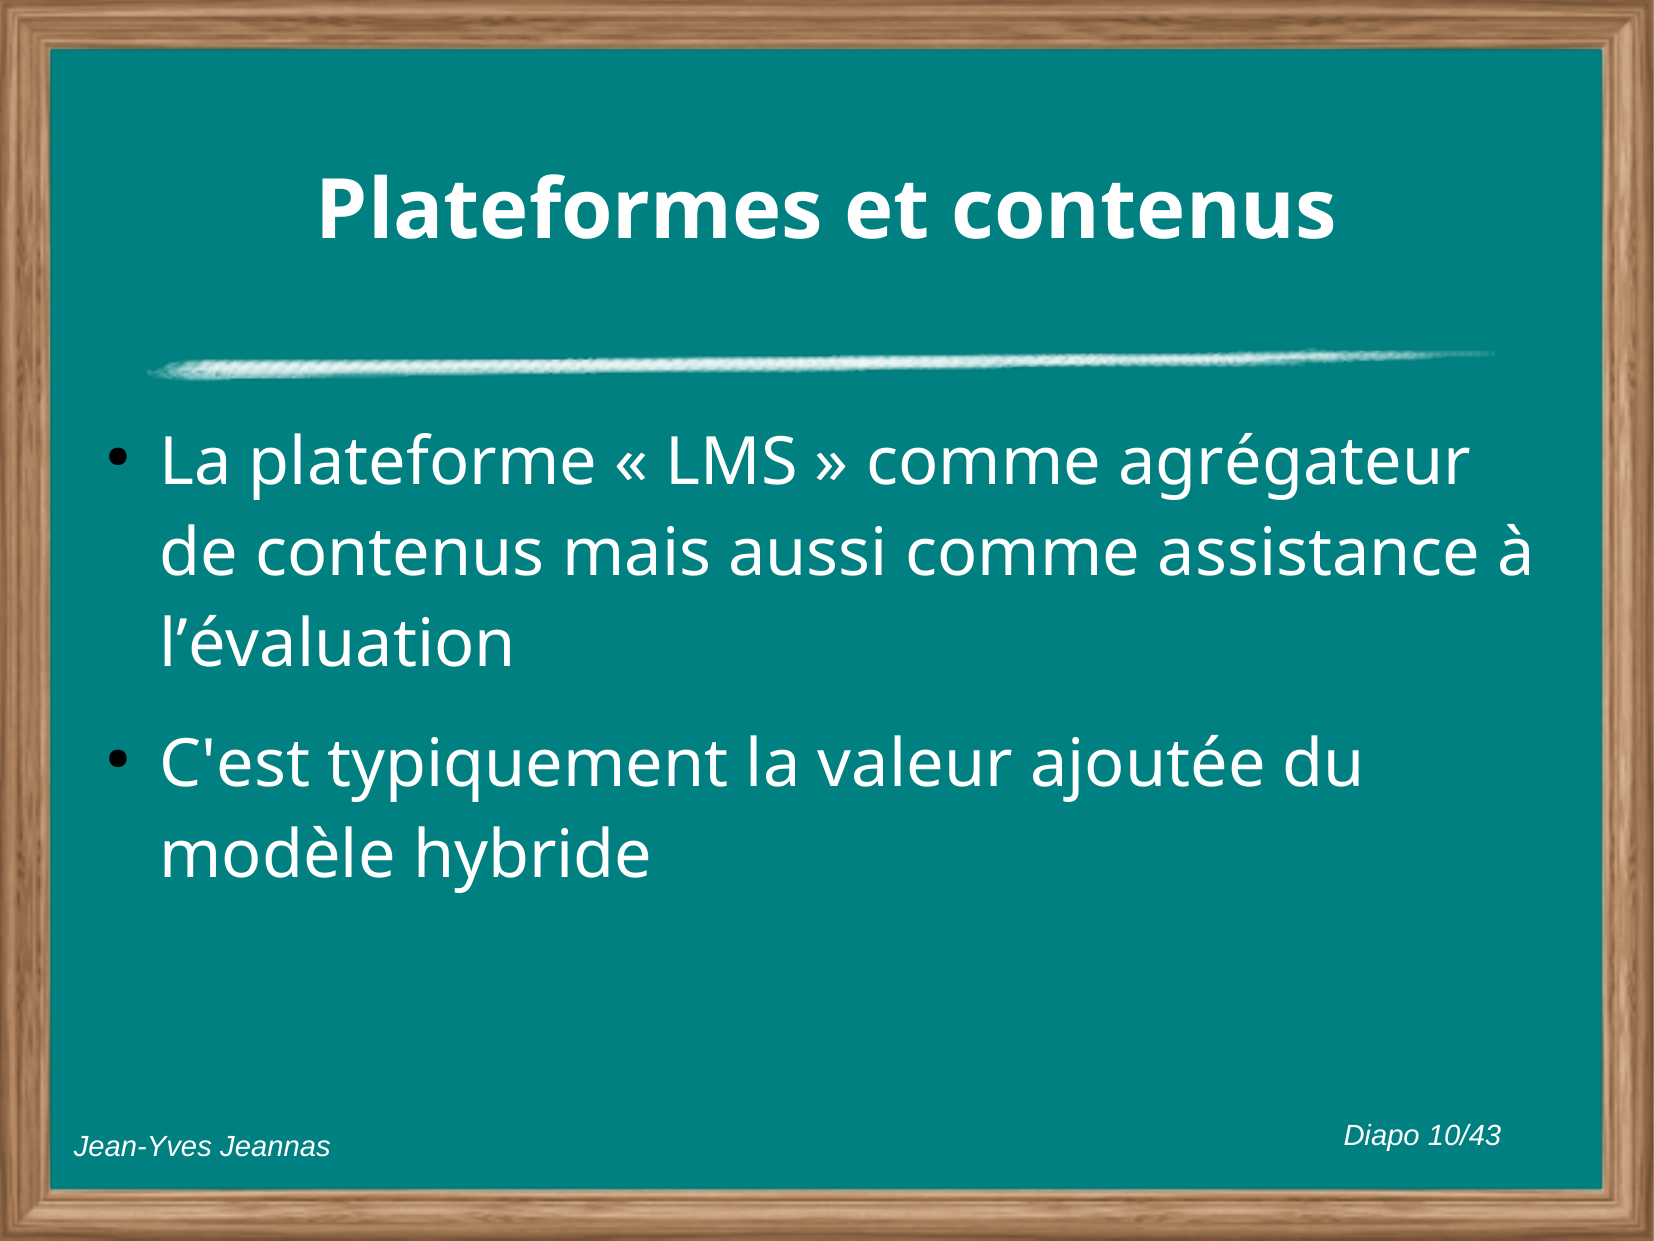

# Plateformes et contenus
La plateforme « LMS » comme agrégateur de contenus mais aussi comme assistance à l’évaluation
C'est typiquement la valeur ajoutée du modèle hybride